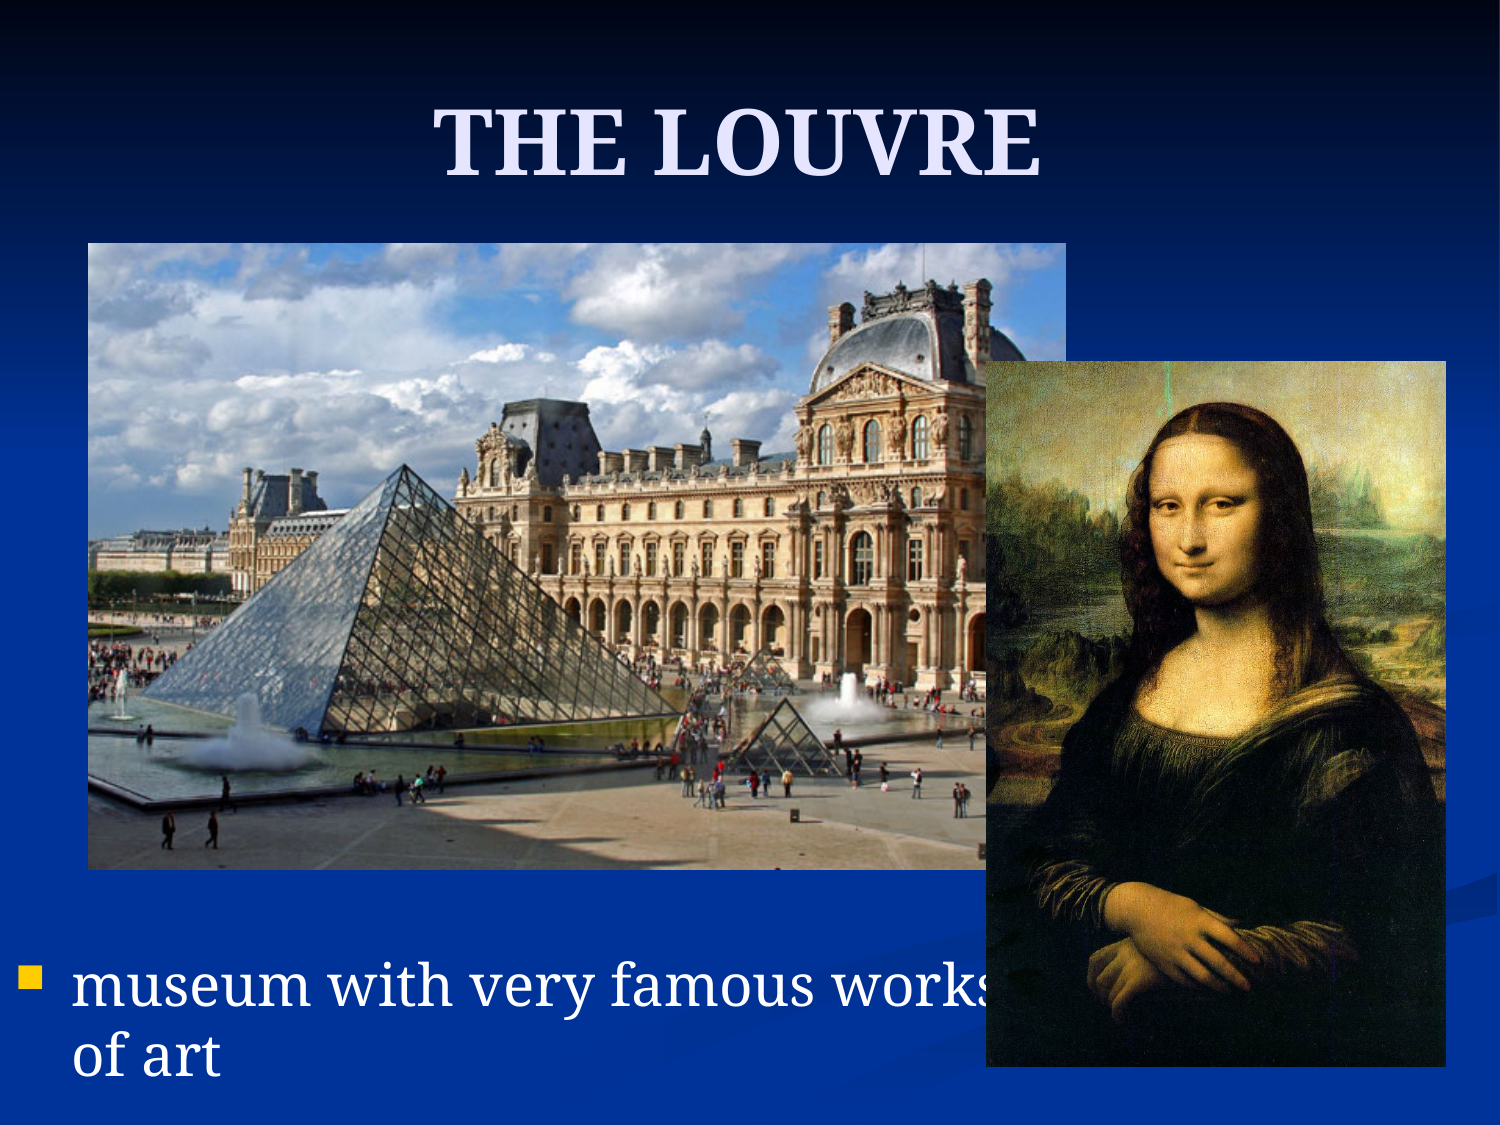

# THE LOUVRE
museum with very famous works of art